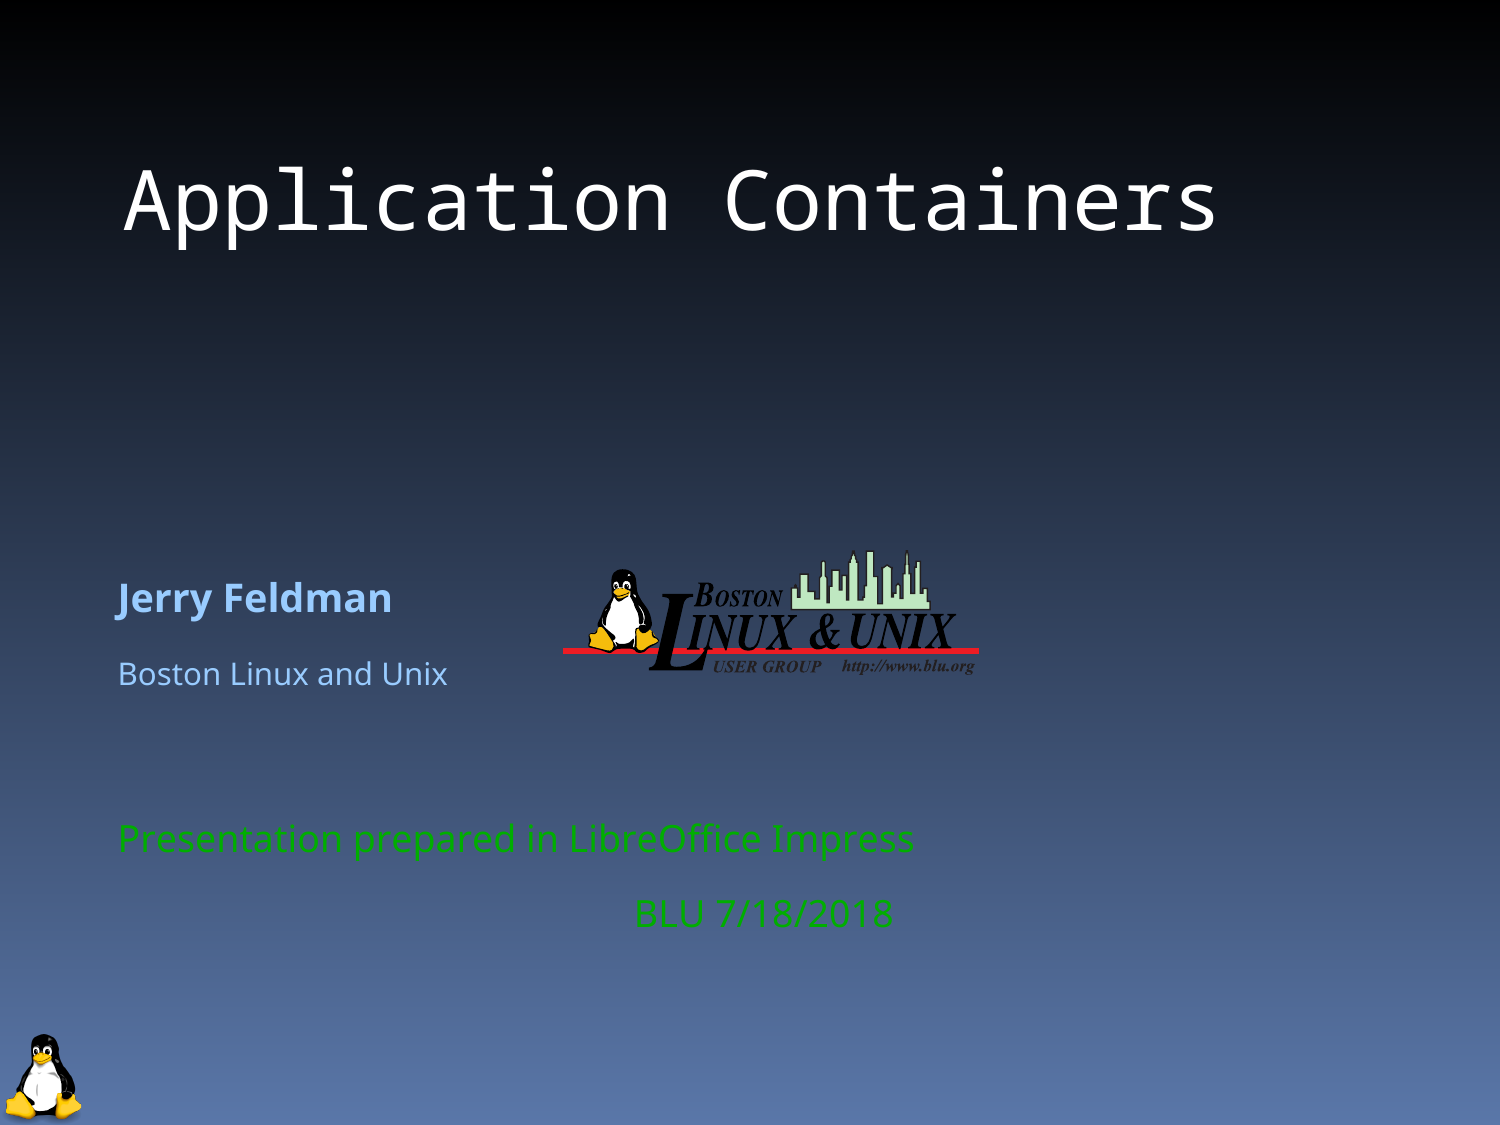

# Application Containers
Jerry Feldman
Boston Linux and Unix
Presentation prepared in LibreOffice Impress
BLU 7/18/2018